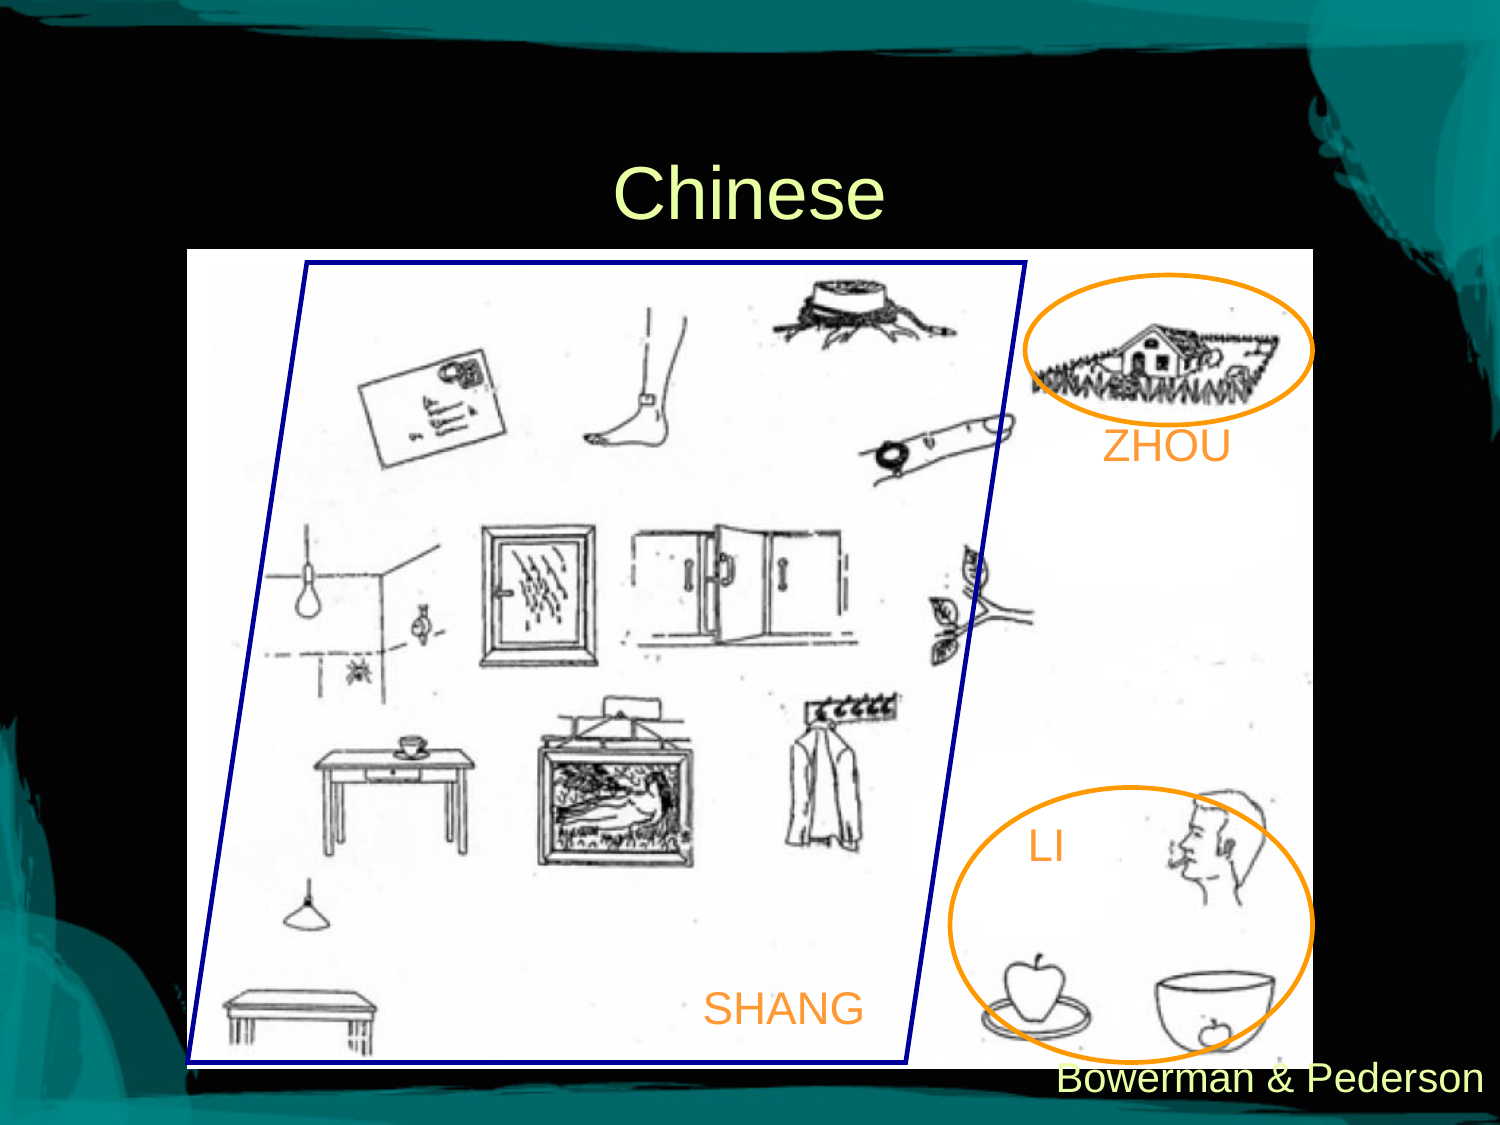

# Chinese
ZHOU
LI
SHANG
Bowerman & Pederson